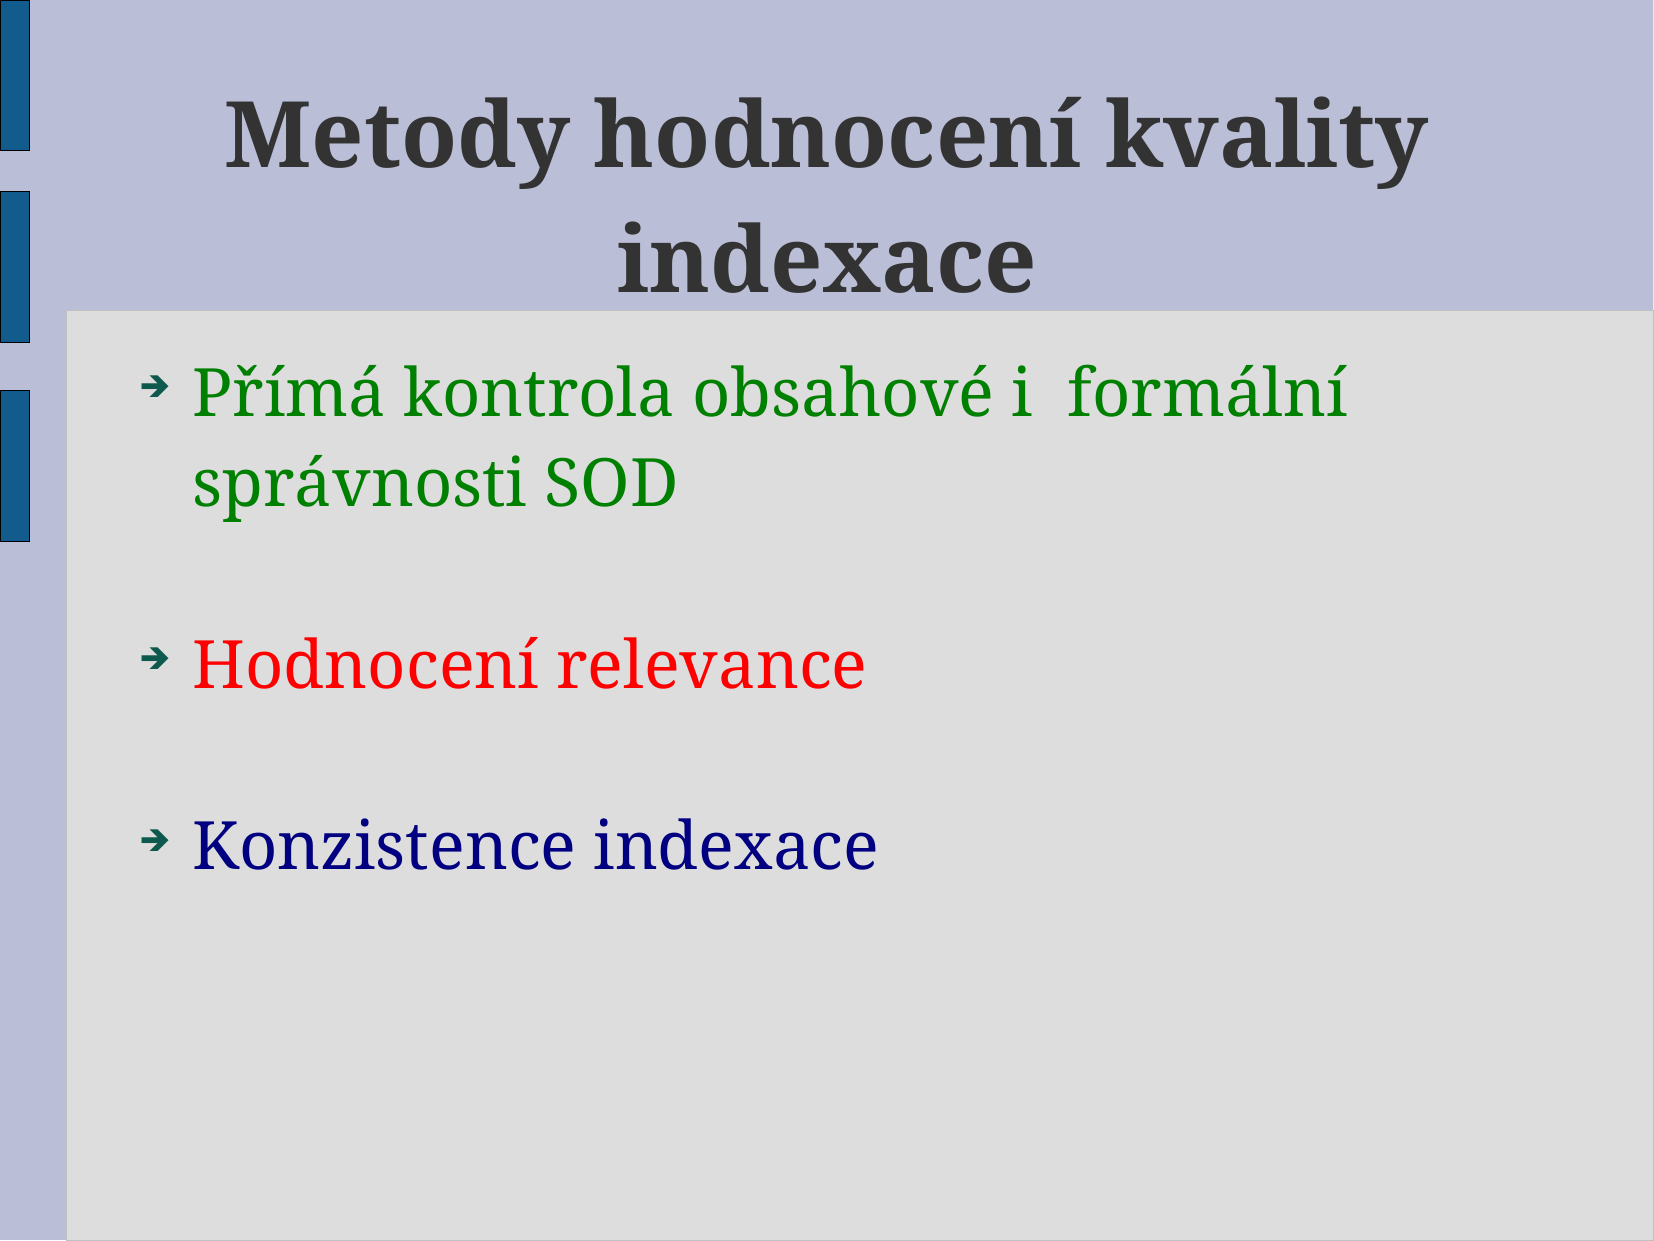

# Metody hodnocení kvality indexace
Přímá kontrola obsahové i formální správnosti SOD
Hodnocení relevance
Konzistence indexace